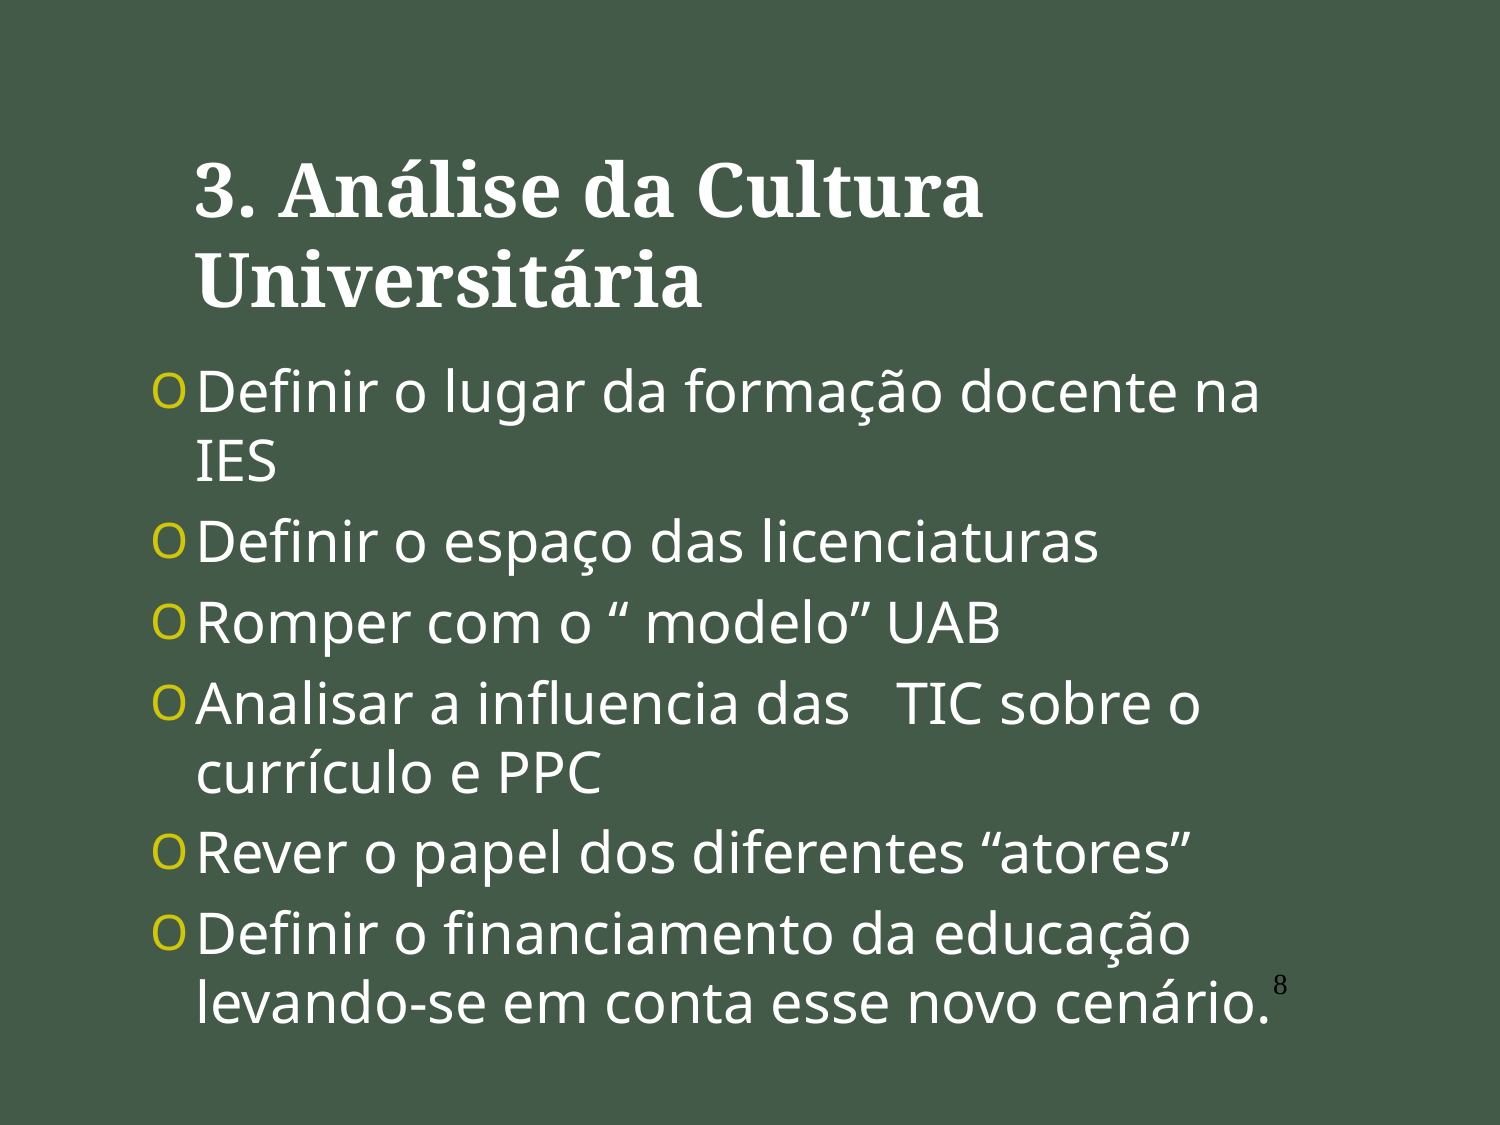

# 3. Análise da Cultura Universitária
Definir o lugar da formação docente na IES
Definir o espaço das licenciaturas
Romper com o “ modelo” UAB
Analisar a influencia das TIC sobre o currículo e PPC
Rever o papel dos diferentes “atores”
Definir o financiamento da educação levando-se em conta esse novo cenário.